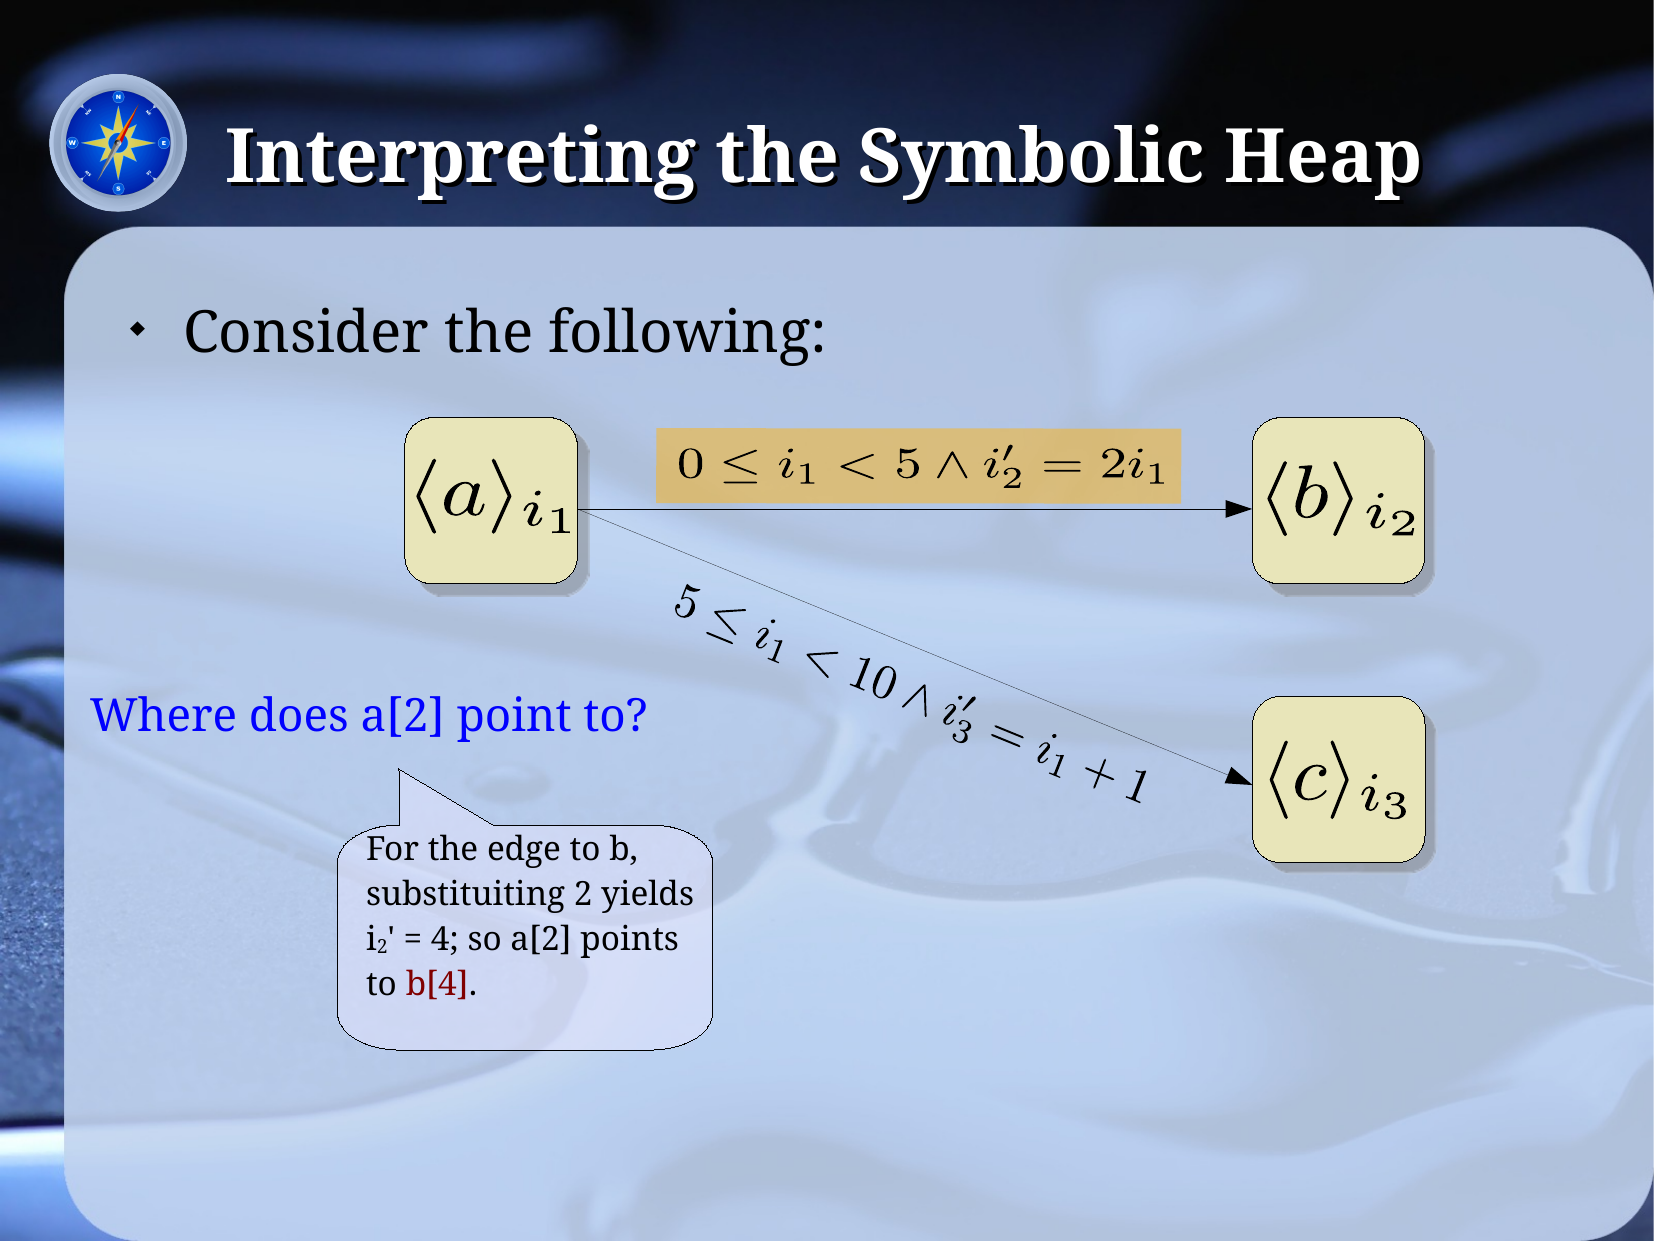

# Interpreting the Symbolic Heap
Consider the following:
Where does a[2] point to?
For the edge to b,
substituiting 2 yields
i2' = 4; so a[2] points
to b[4].